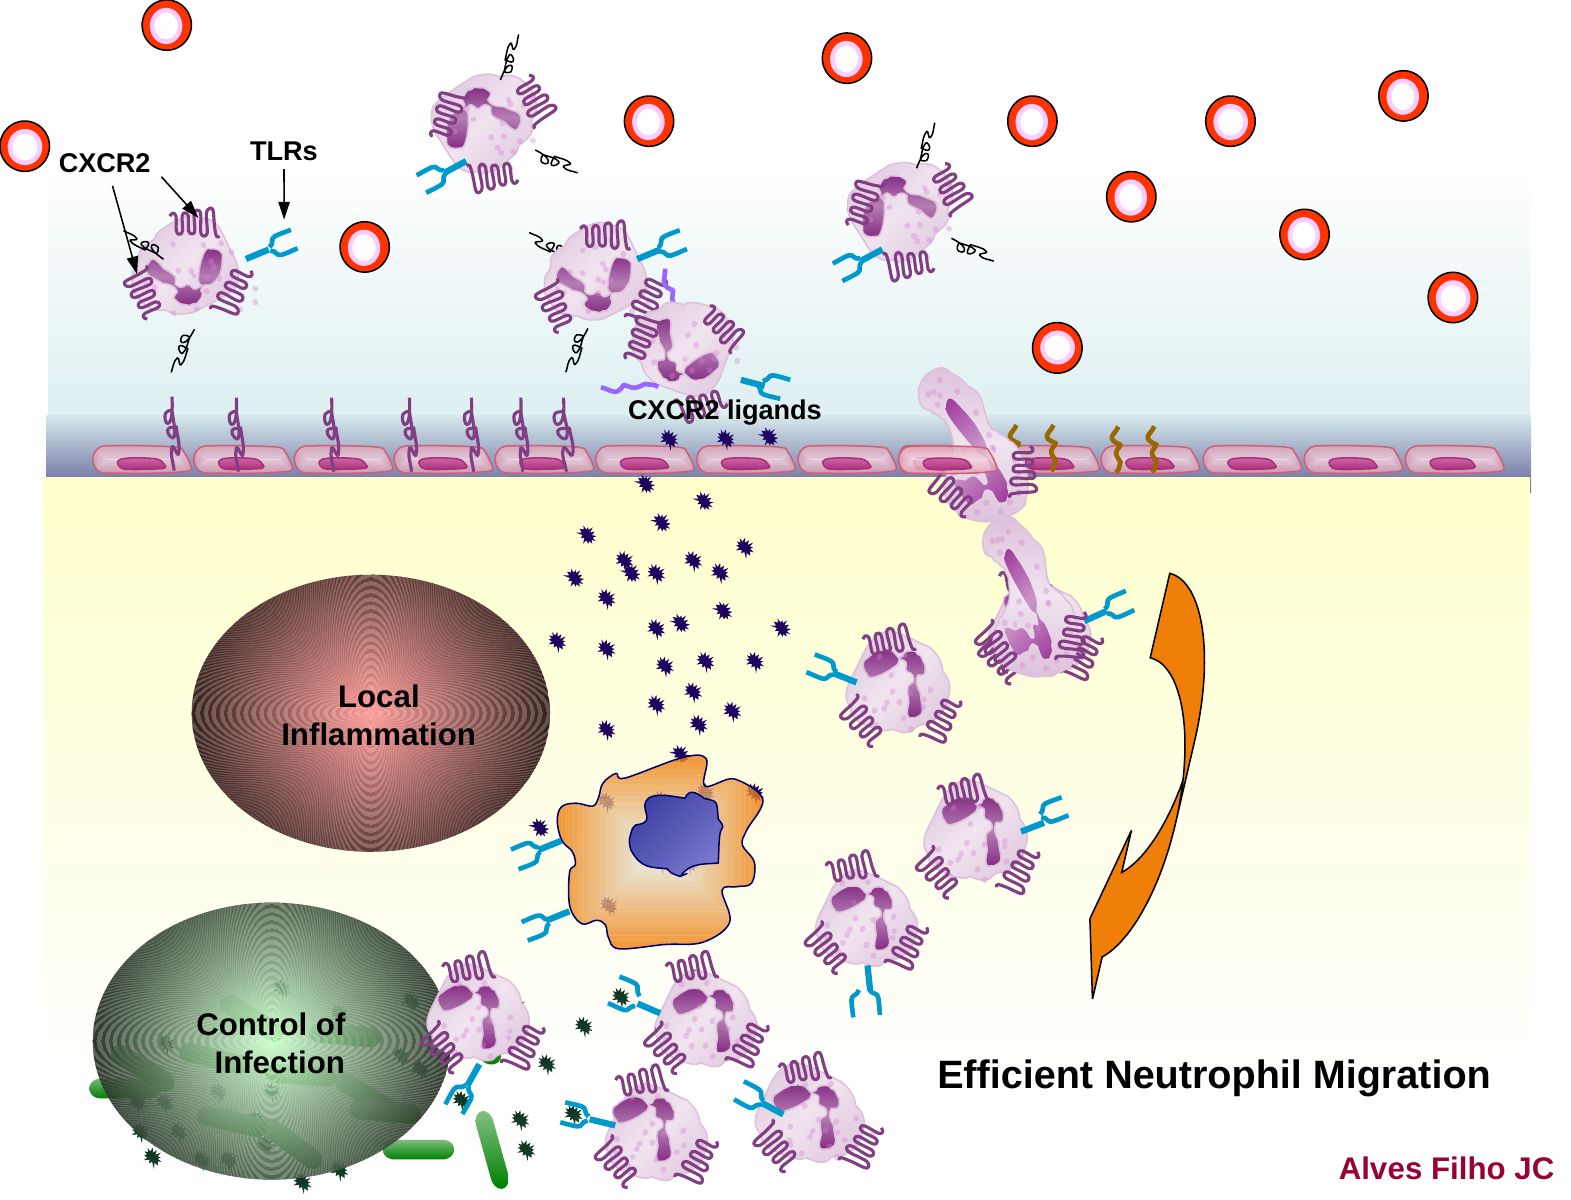

TLRs
CXCR2
CXCR2 ligands
Efficient Neutrophil Migration
Local
Inflammation
Control of
Infection
Alves Filho JC